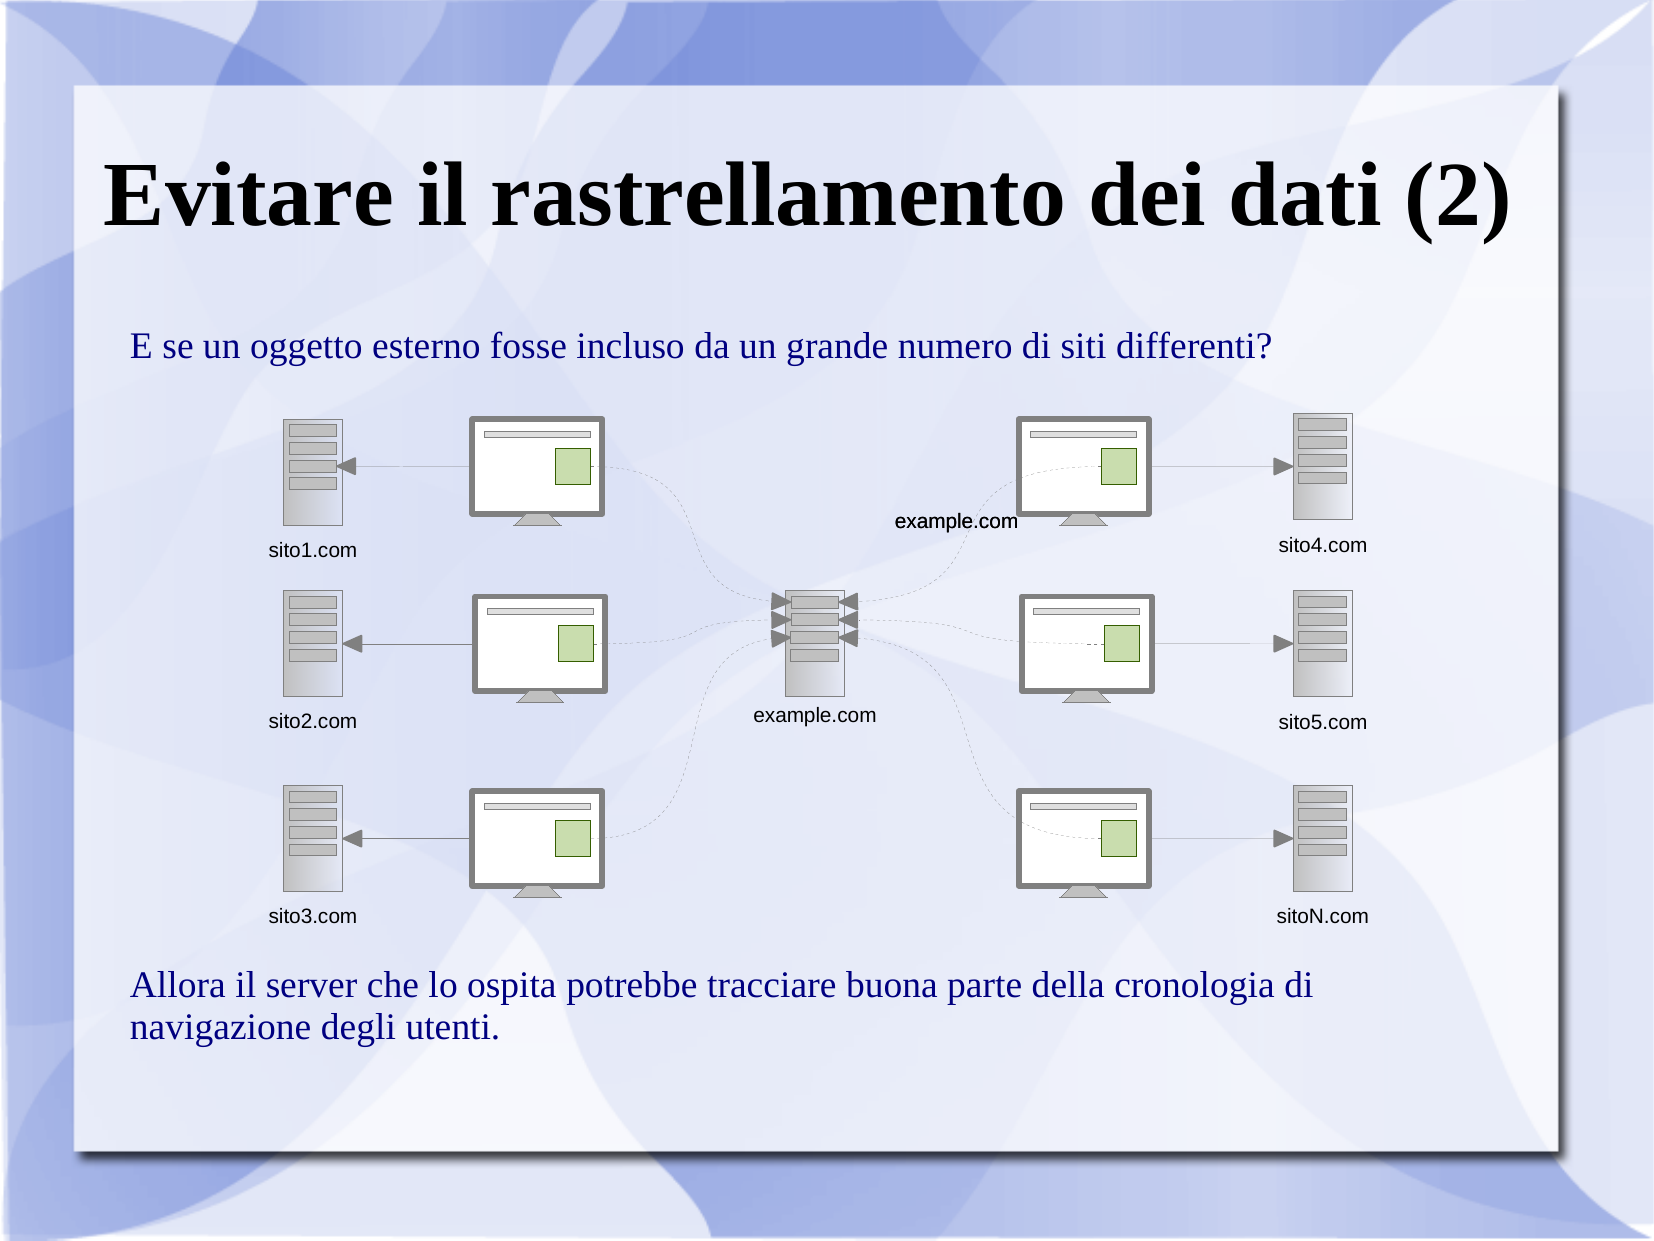

# Evitare il rastrellamento dei dati (2)
E se un oggetto esterno fosse incluso da un grande numero di siti differenti?
Allora il server che lo ospita potrebbe tracciare buona parte della cronologia di navigazione degli utenti.
example.com
example.com
sito4.com
sito1.com
example.com
sito2.com
sito5.com
sito3.com
sitoN.com